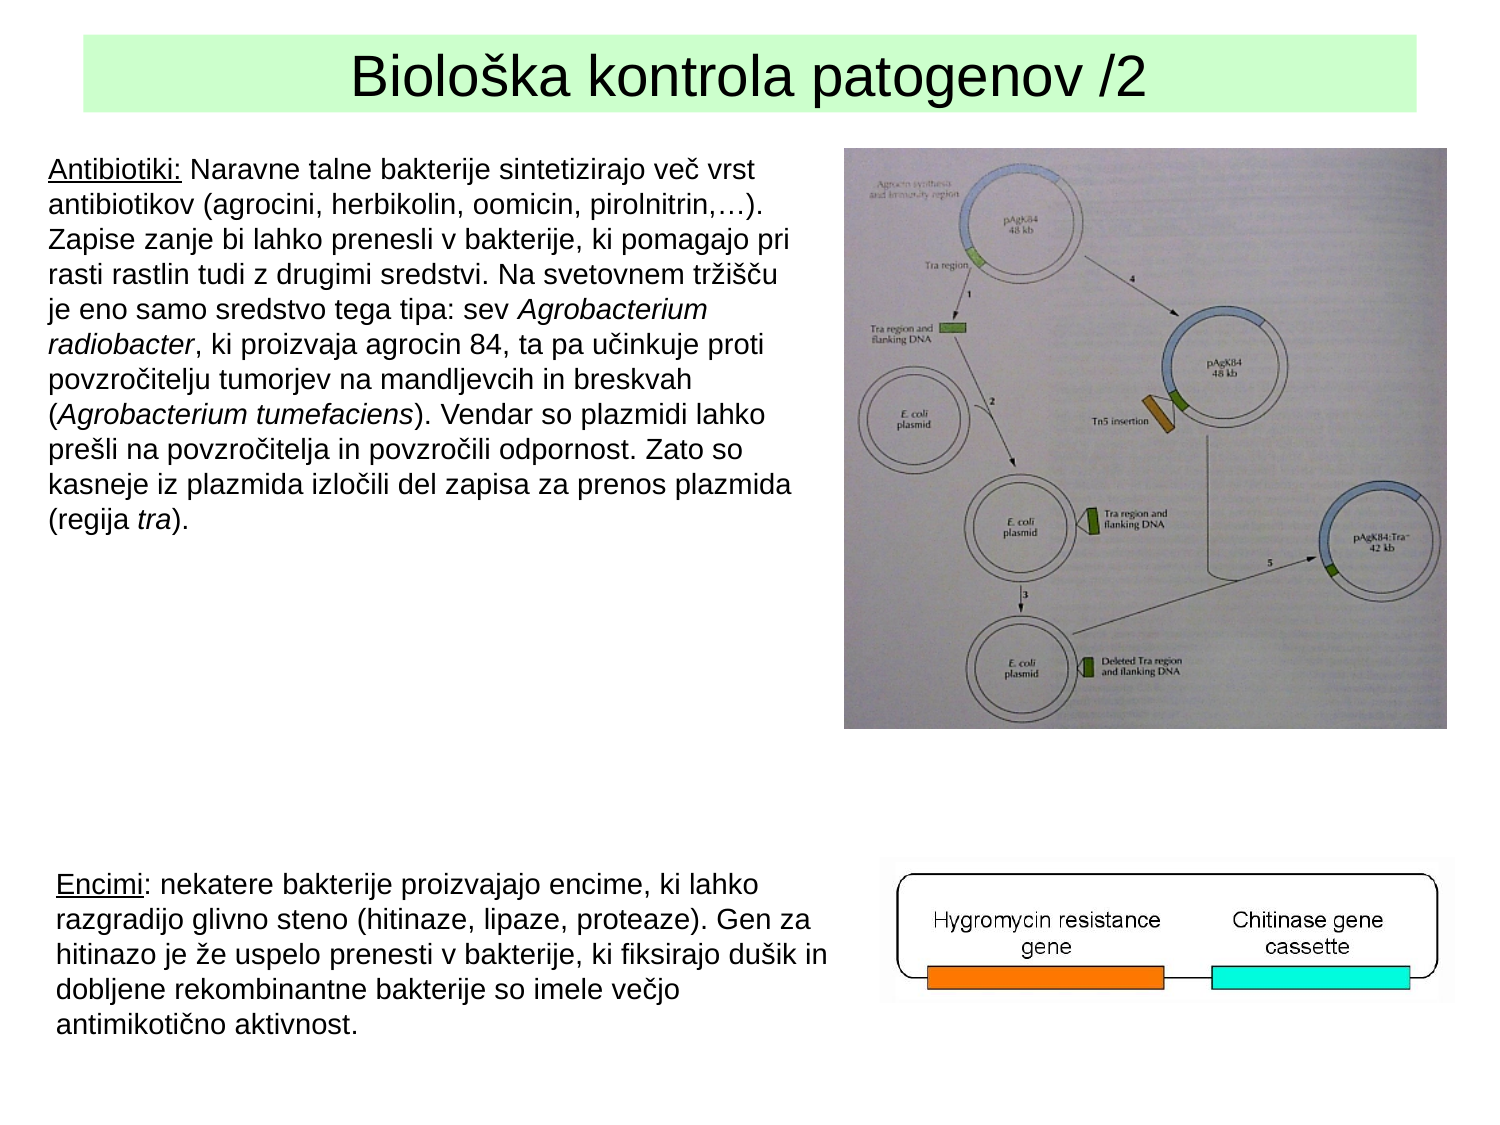

Biološka kontrola patogenov /2
Antibiotiki: Naravne talne bakterije sintetizirajo več vrst antibiotikov (agrocini, herbikolin, oomicin, pirolnitrin,…). Zapise zanje bi lahko prenesli v bakterije, ki pomagajo pri rasti rastlin tudi z drugimi sredstvi. Na svetovnem tržišču je eno samo sredstvo tega tipa: sev Agrobacterium radiobacter, ki proizvaja agrocin 84, ta pa učinkuje proti povzročitelju tumorjev na mandljevcih in breskvah (Agrobacterium tumefaciens). Vendar so plazmidi lahko prešli na povzročitelja in povzročili odpornost. Zato so kasneje iz plazmida izločili del zapisa za prenos plazmida (regija tra).
Encimi: nekatere bakterije proizvajajo encime, ki lahko razgradijo glivno steno (hitinaze, lipaze, proteaze). Gen za hitinazo je že uspelo prenesti v bakterije, ki fiksirajo dušik in dobljene rekombinantne bakterije so imele večjo antimikotično aktivnost.